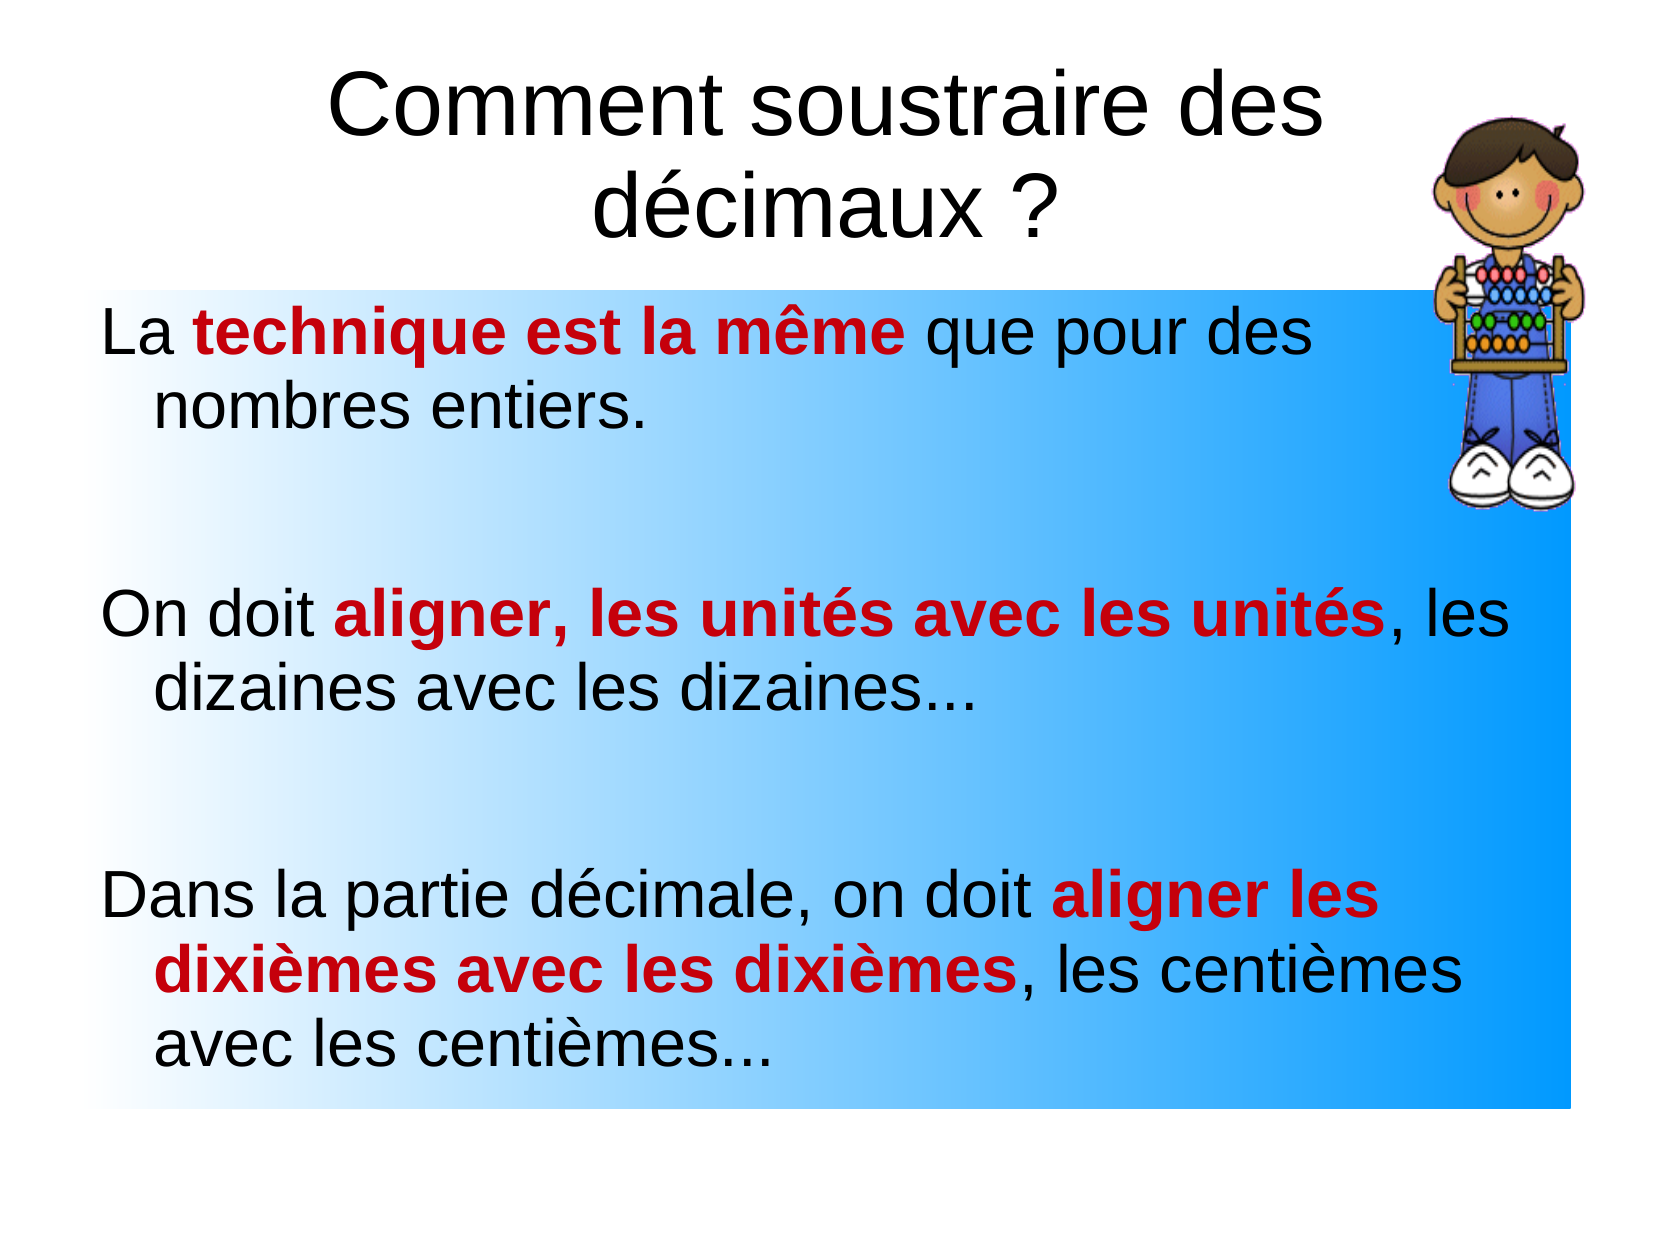

# Comment soustraire des décimaux ?
La technique est la même que pour des nombres entiers.
On doit aligner, les unités avec les unités, les dizaines avec les dizaines...
Dans la partie décimale, on doit aligner les dixièmes avec les dixièmes, les centièmes avec les centièmes...